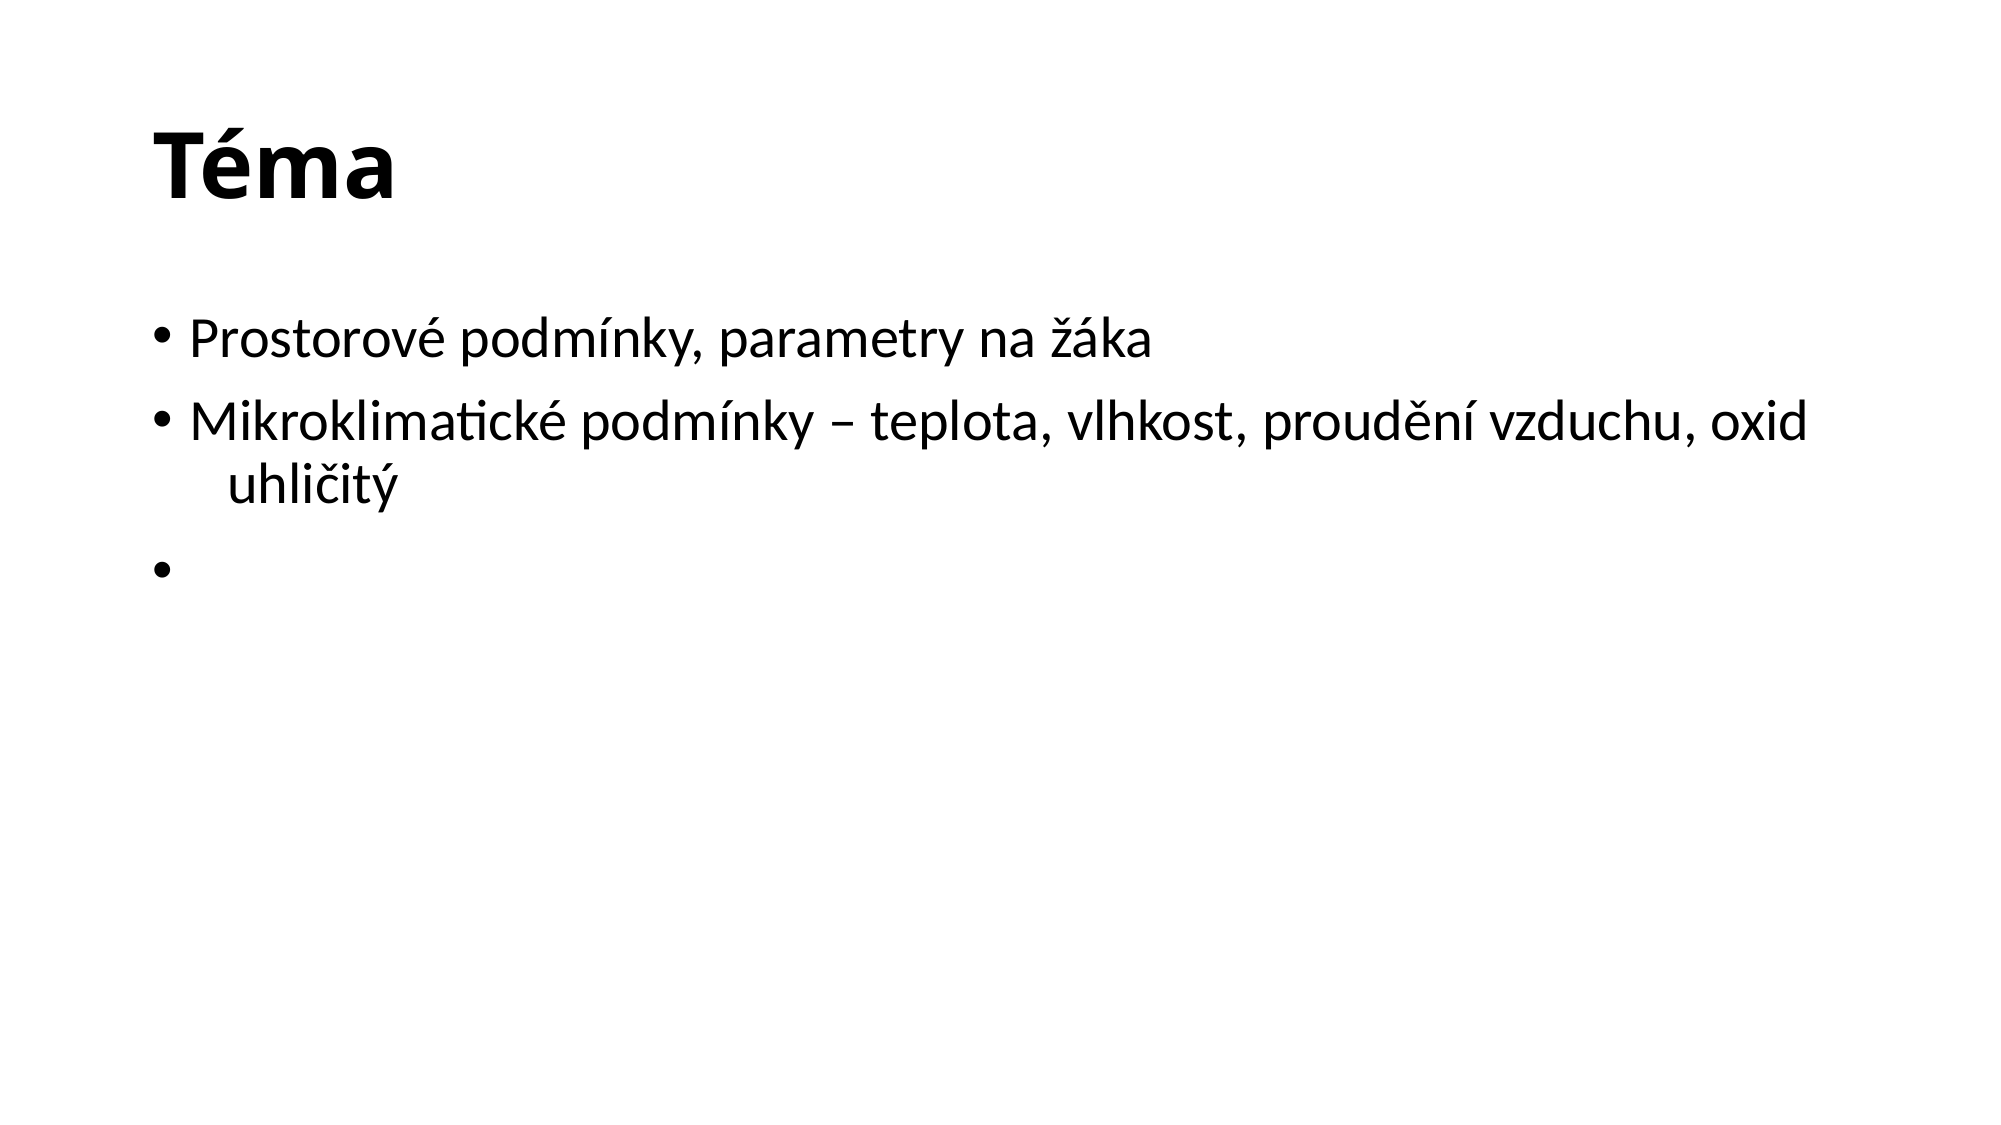

# Téma
Prostorové podmínky, parametry na žáka
Mikroklimatické podmínky – teplota, vlhkost, proudění vzduchu, oxid uhličitý